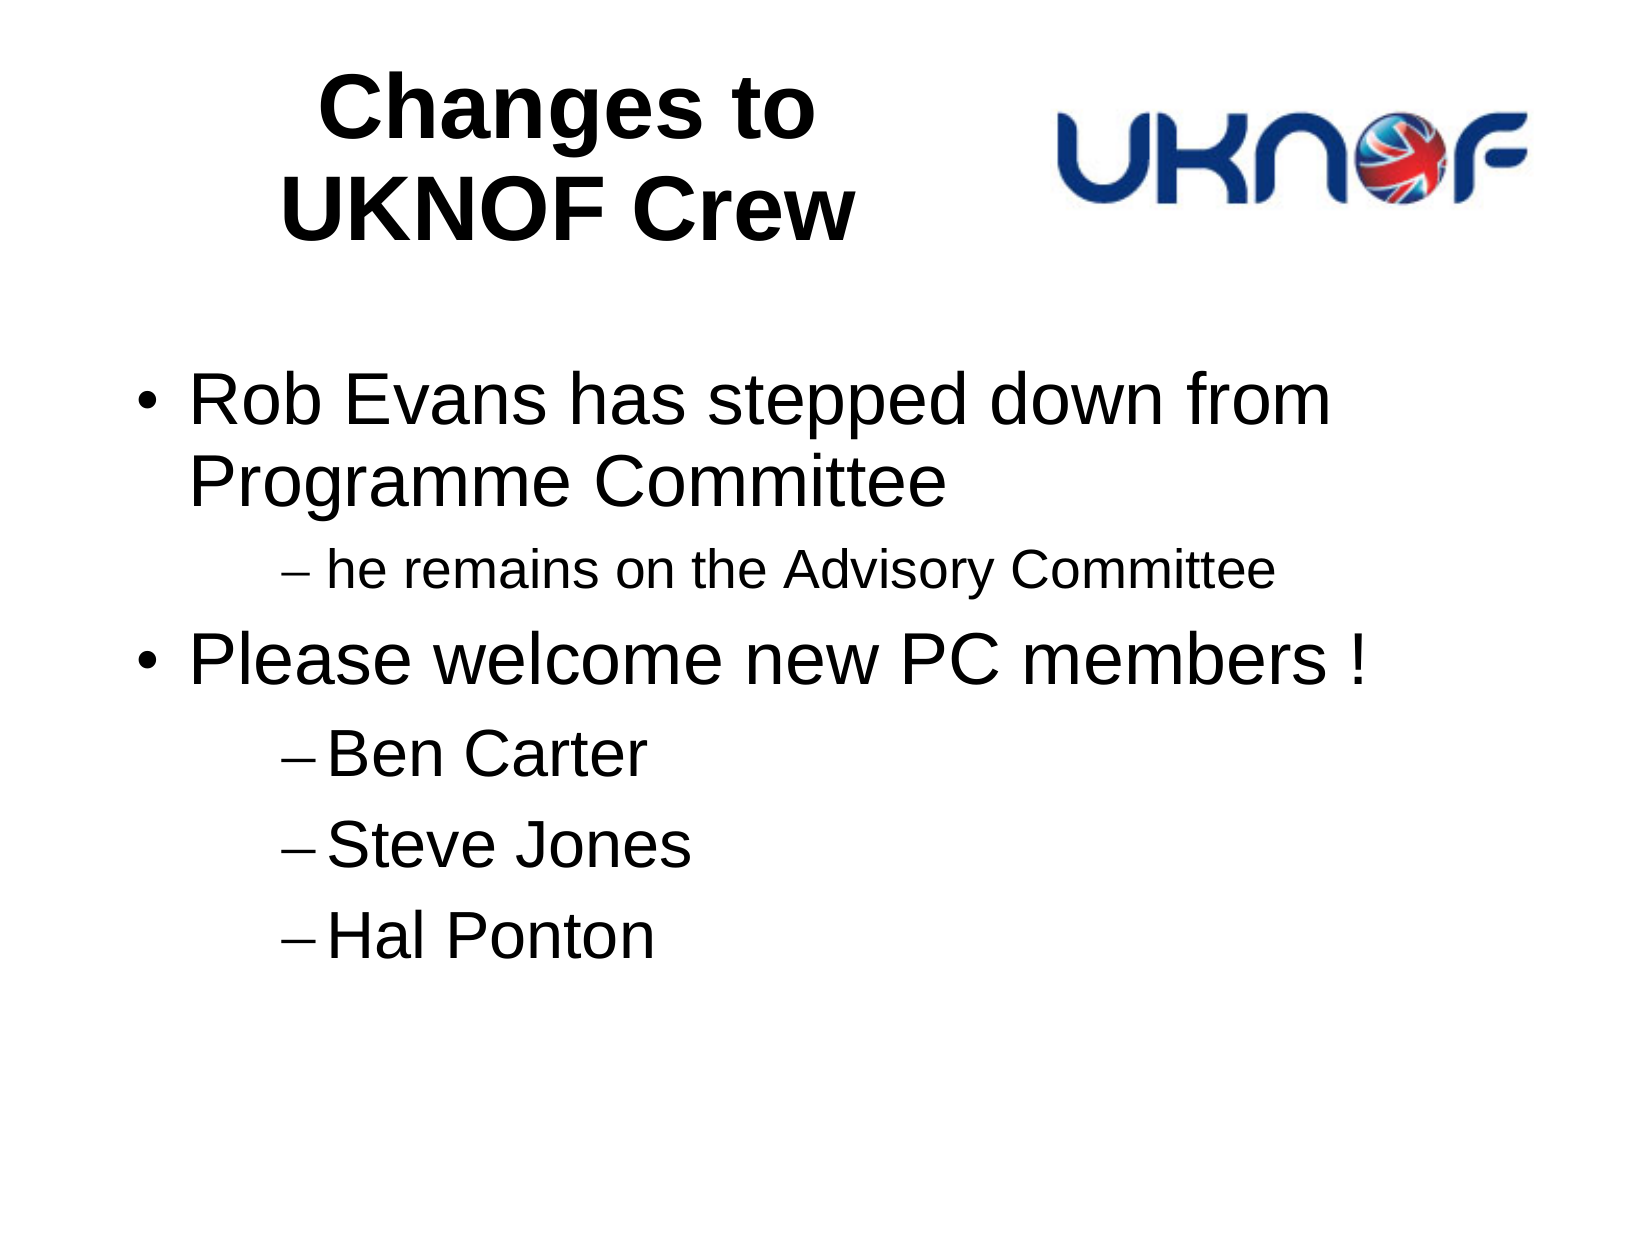

# Changes to UKNOF Crew
Rob Evans has stepped down from Programme Committee
he remains on the Advisory Committee
Please welcome new PC members !
Ben Carter
Steve Jones
Hal Ponton